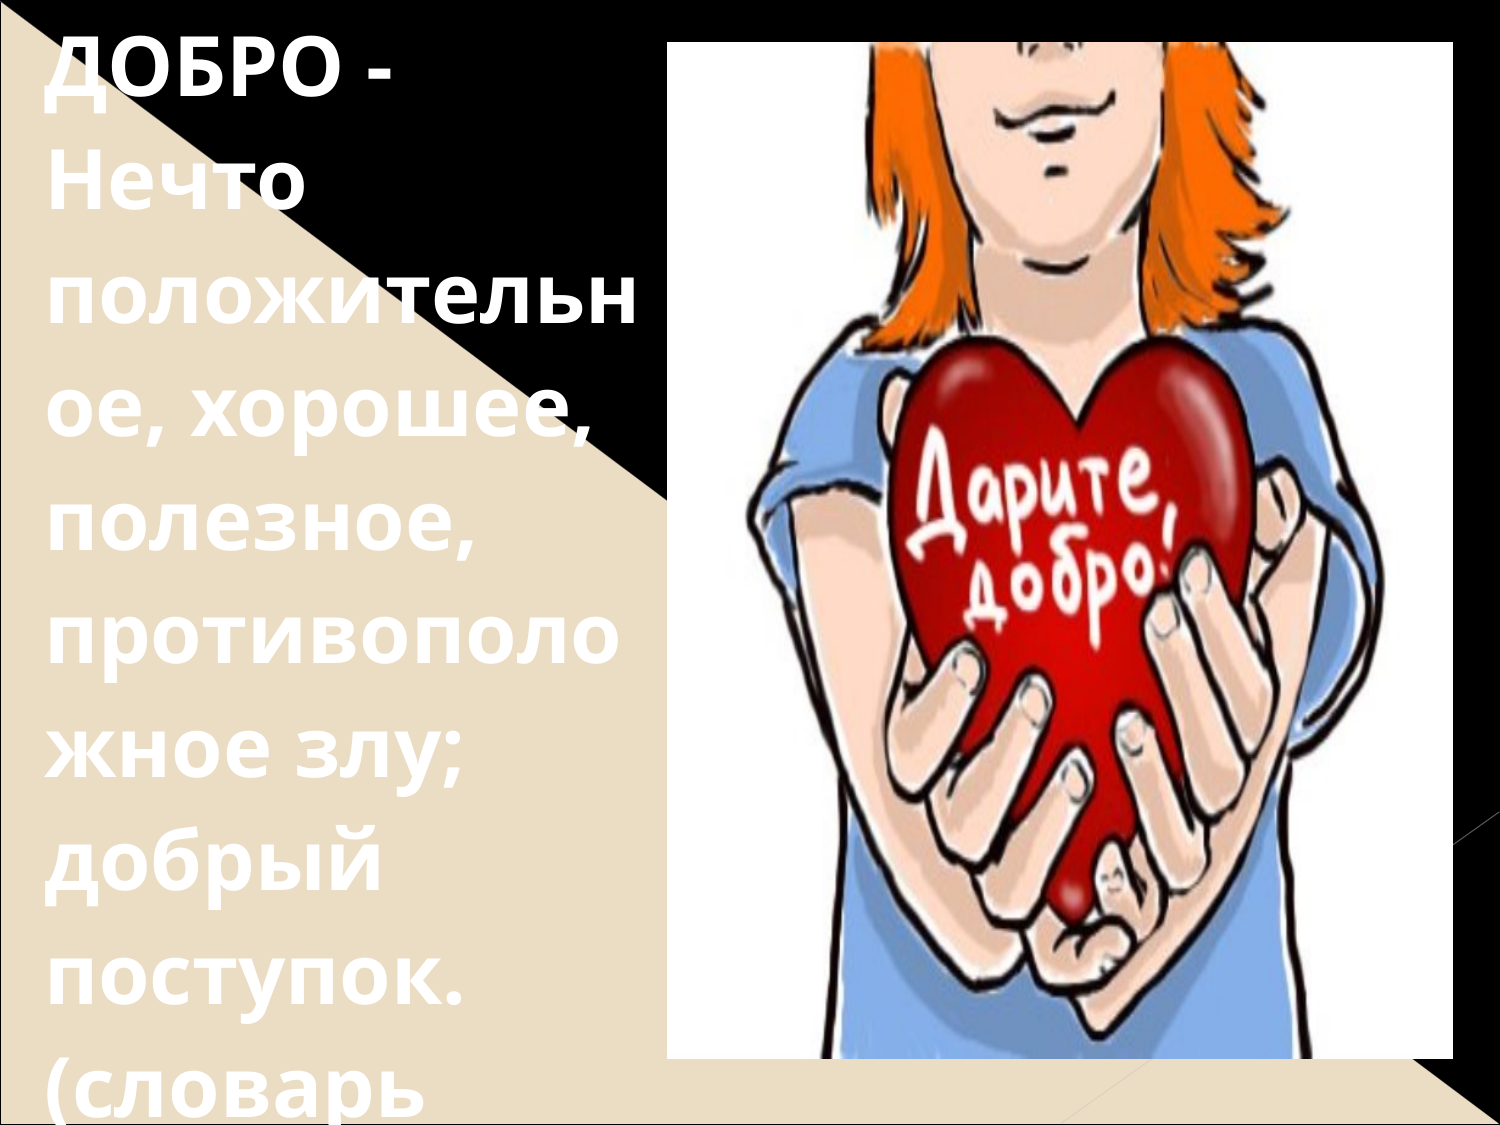

ДОБРО -Нечто положительное, хорошее, полезное, противоположное злу; добрый поступок. (словарь Ожегова)